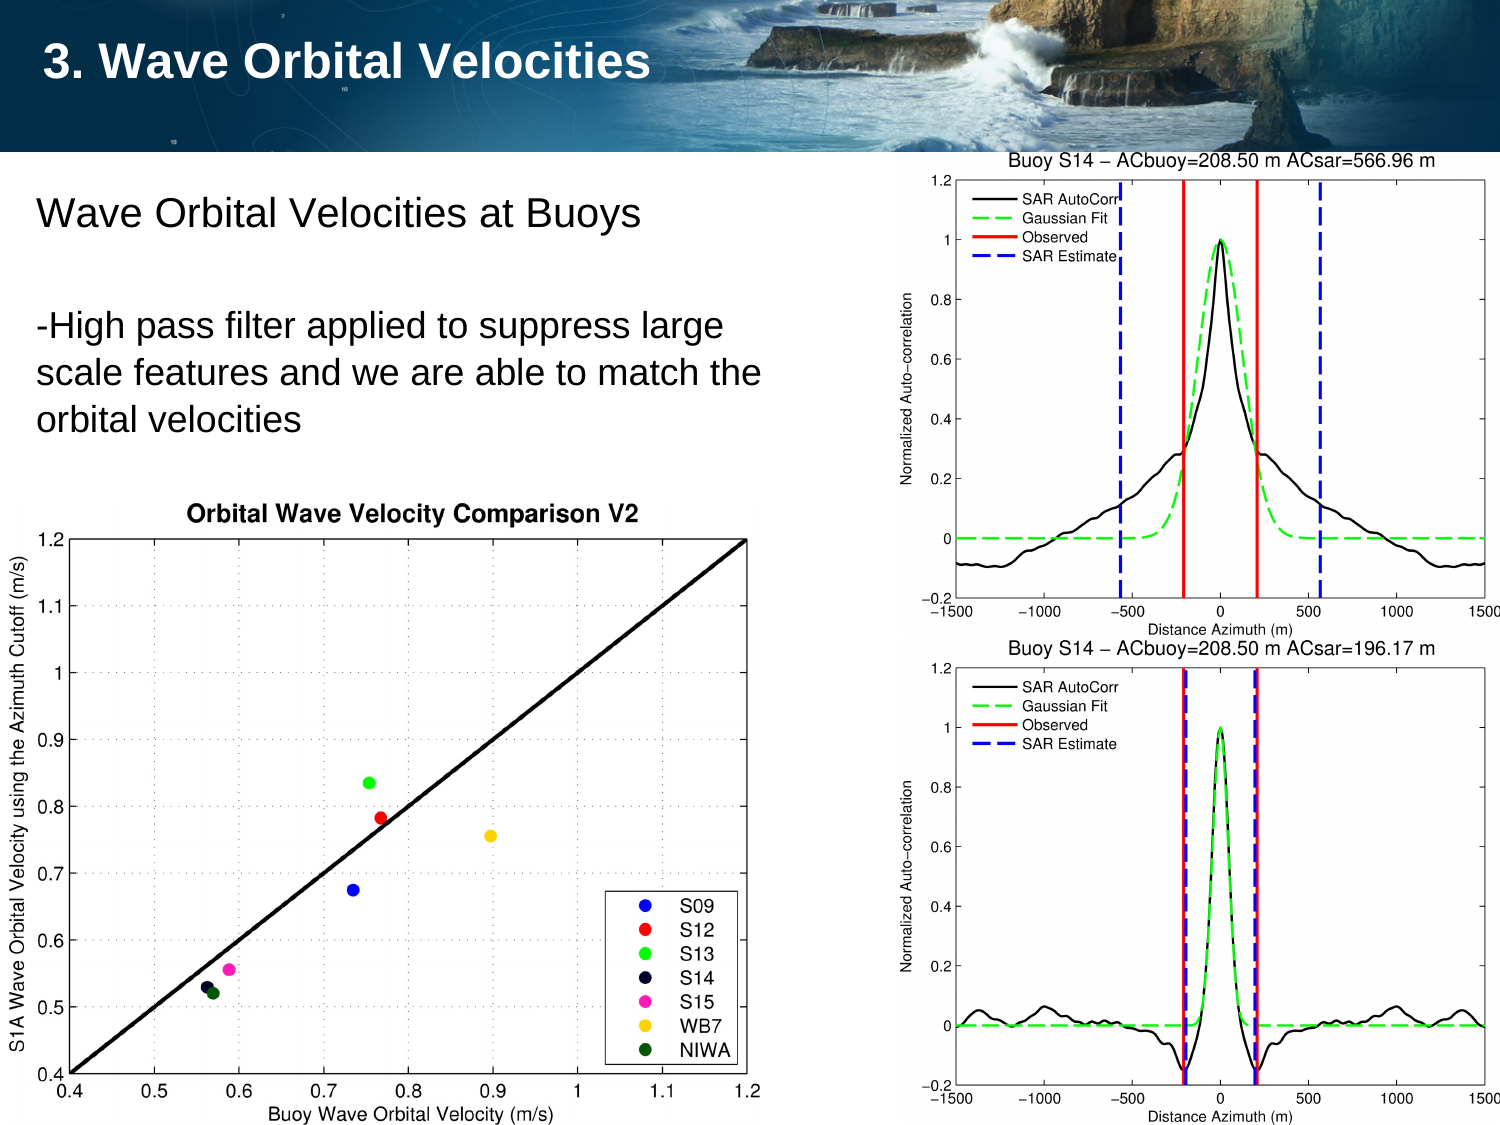

3. Wave Orbital Velocities
Wave Orbital Velocities at Buoys
-High pass filter applied to suppress large scale features and we are able to match the orbital velocities